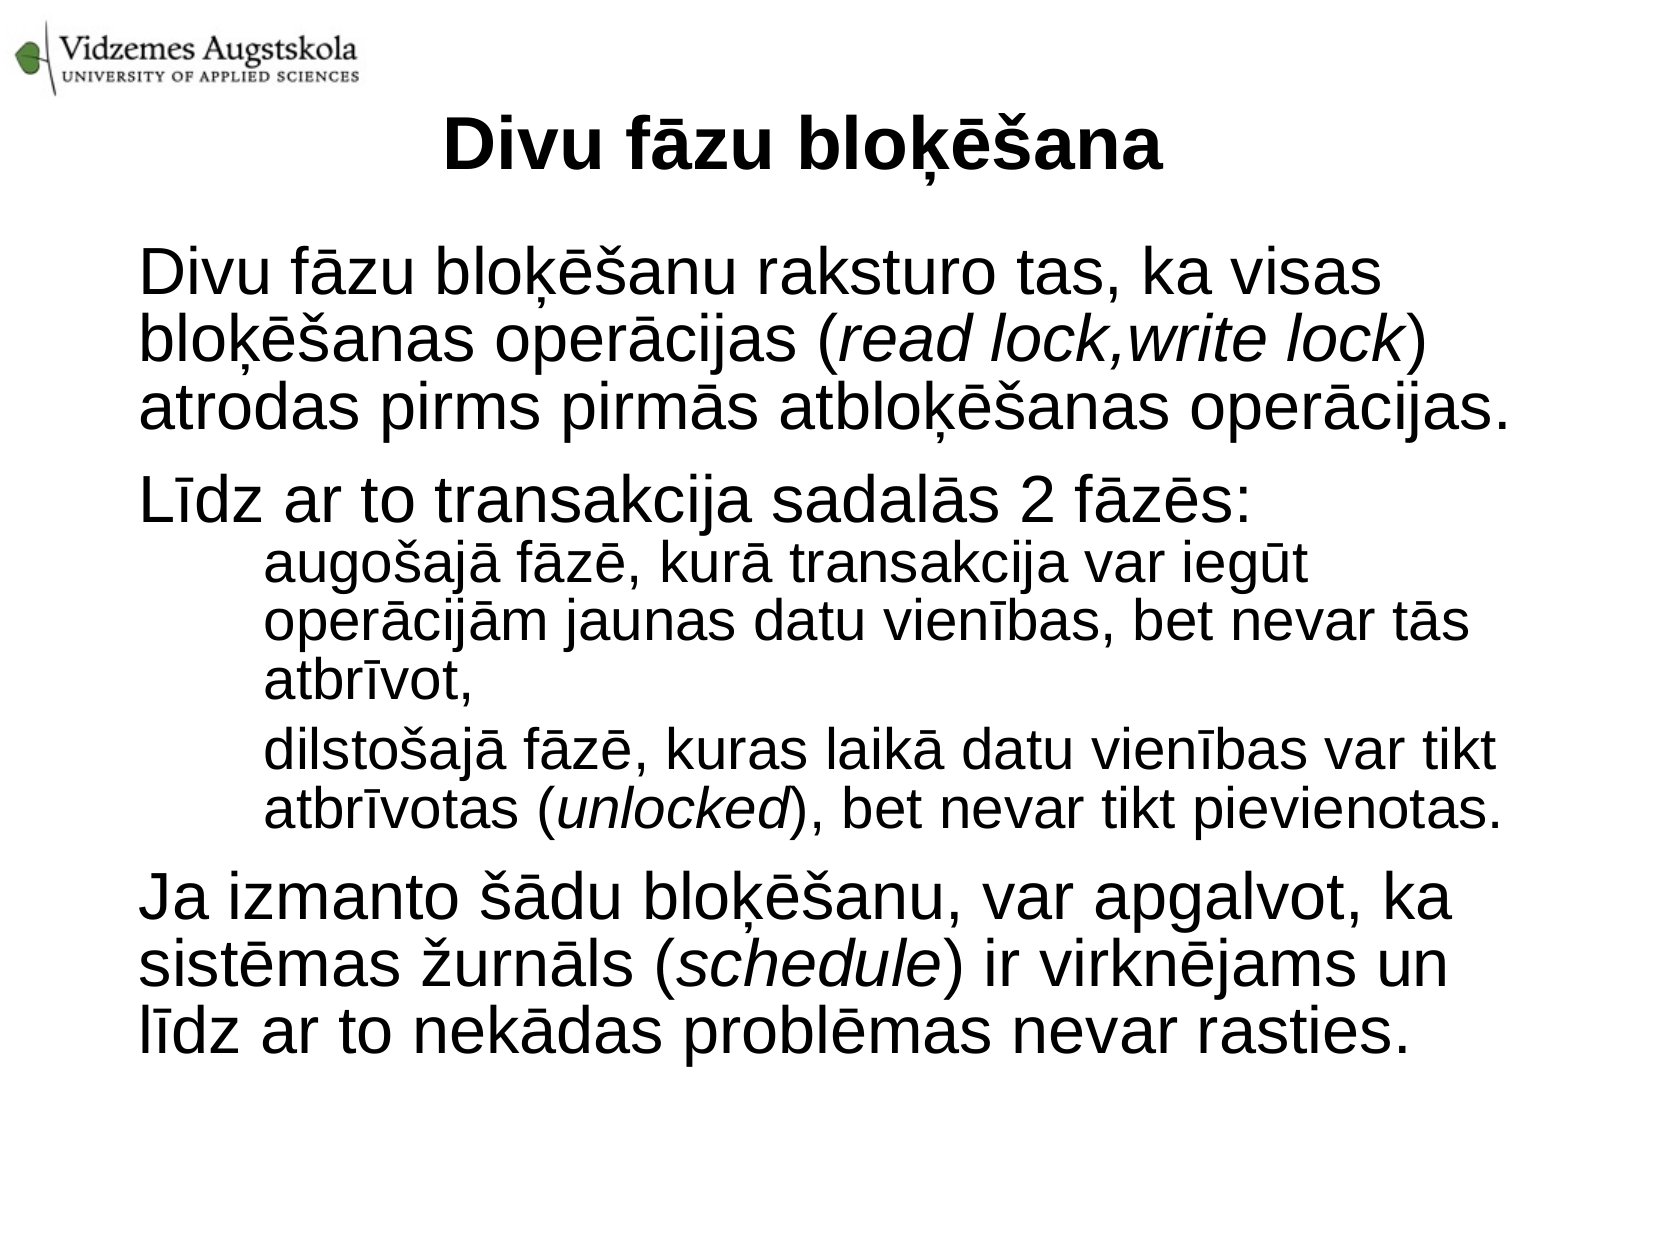

# Divu fāzu bloķēšana
Divu fāzu bloķēšanu raksturo tas, ka visas bloķēšanas operācijas (read lock,write lock) atrodas pirms pirmās atbloķēšanas operācijas.
Līdz ar to transakcija sadalās 2 fāzēs:
augošajā fāzē, kurā transakcija var iegūt operācijām jaunas datu vienības, bet nevar tās atbrīvot,
dilstošajā fāzē, kuras laikā datu vienības var tikt atbrīvotas (unlocked), bet nevar tikt pievienotas.
Ja izmanto šādu bloķēšanu, var apgalvot, ka sistēmas žurnāls (schedule) ir virknējams un līdz ar to nekādas problēmas nevar rasties.